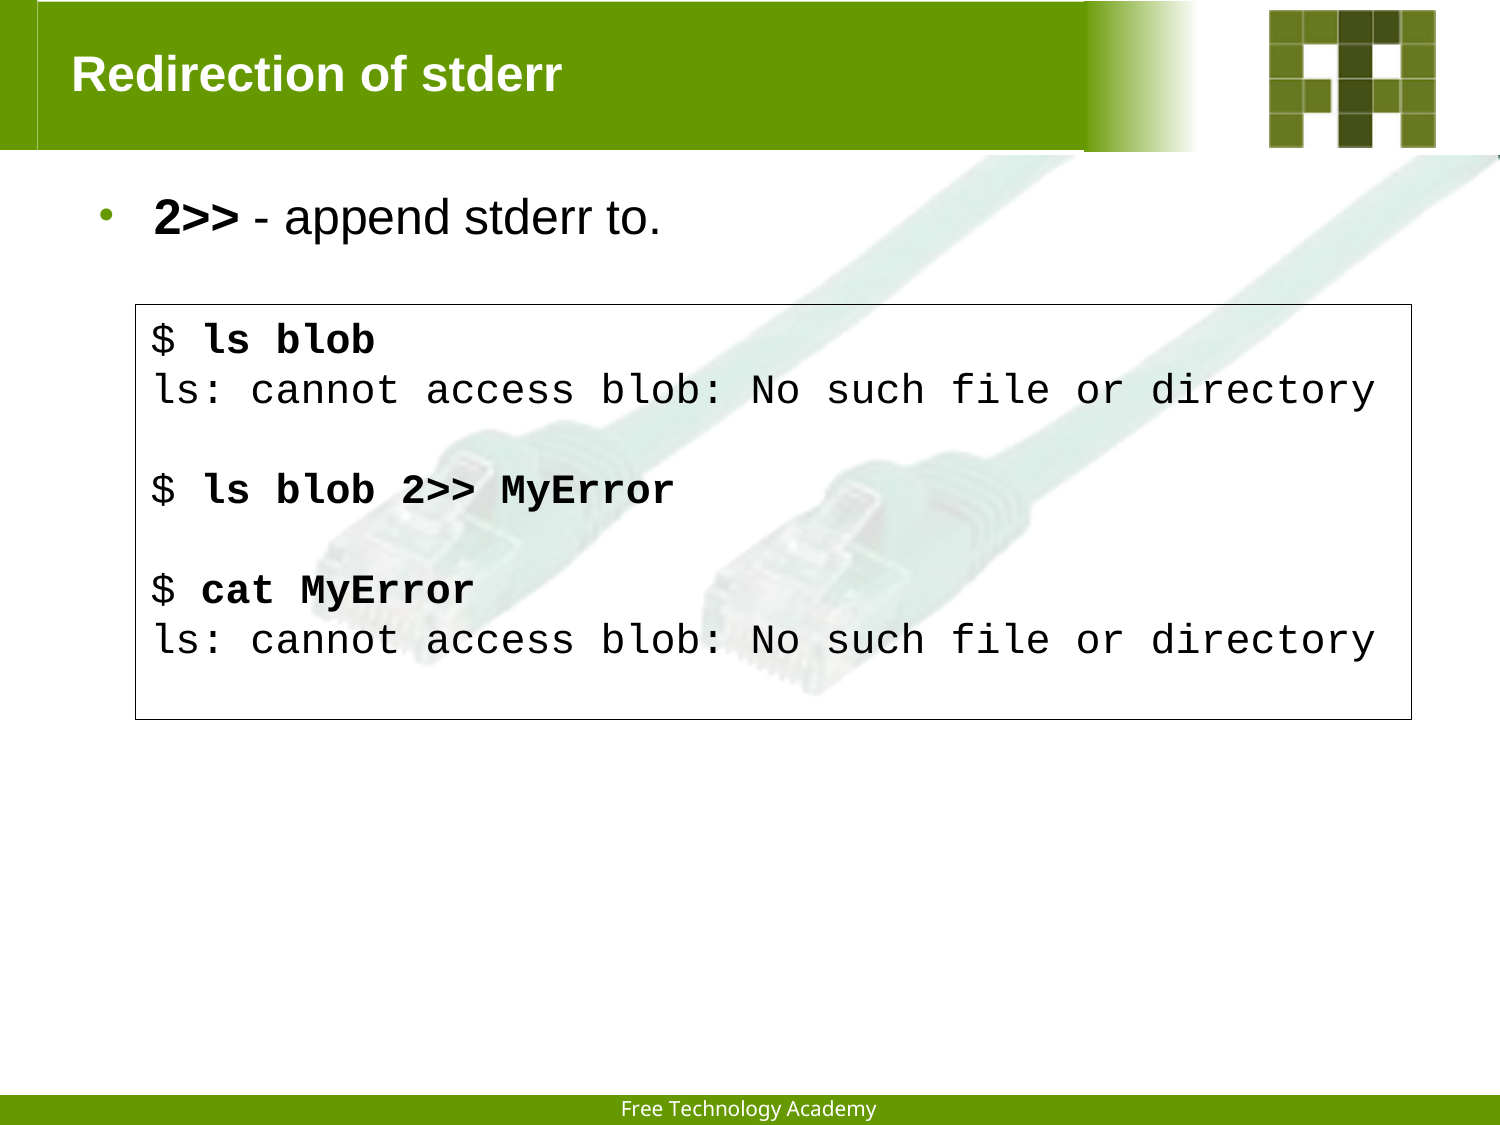

# Redirection of stderr
2>> - append stderr to.
$ ls blob
ls: cannot access blob: No such file or directory
$ ls blob 2>> MyError
$ cat MyError
ls: cannot access blob: No such file or directory